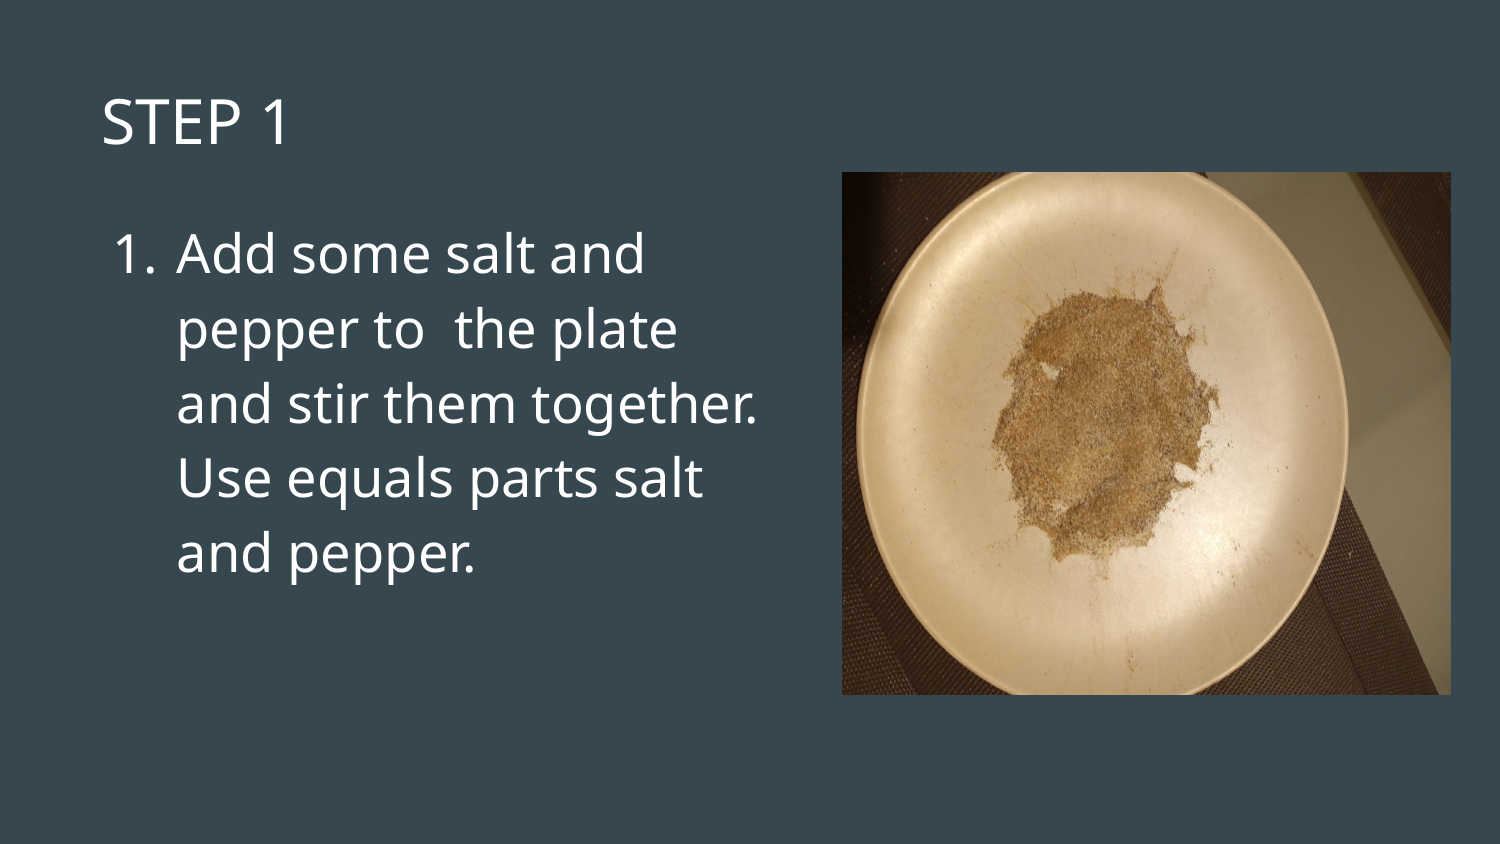

STEP 1
Add some salt and pepper to the plate and stir them together. Use equals parts salt and pepper.